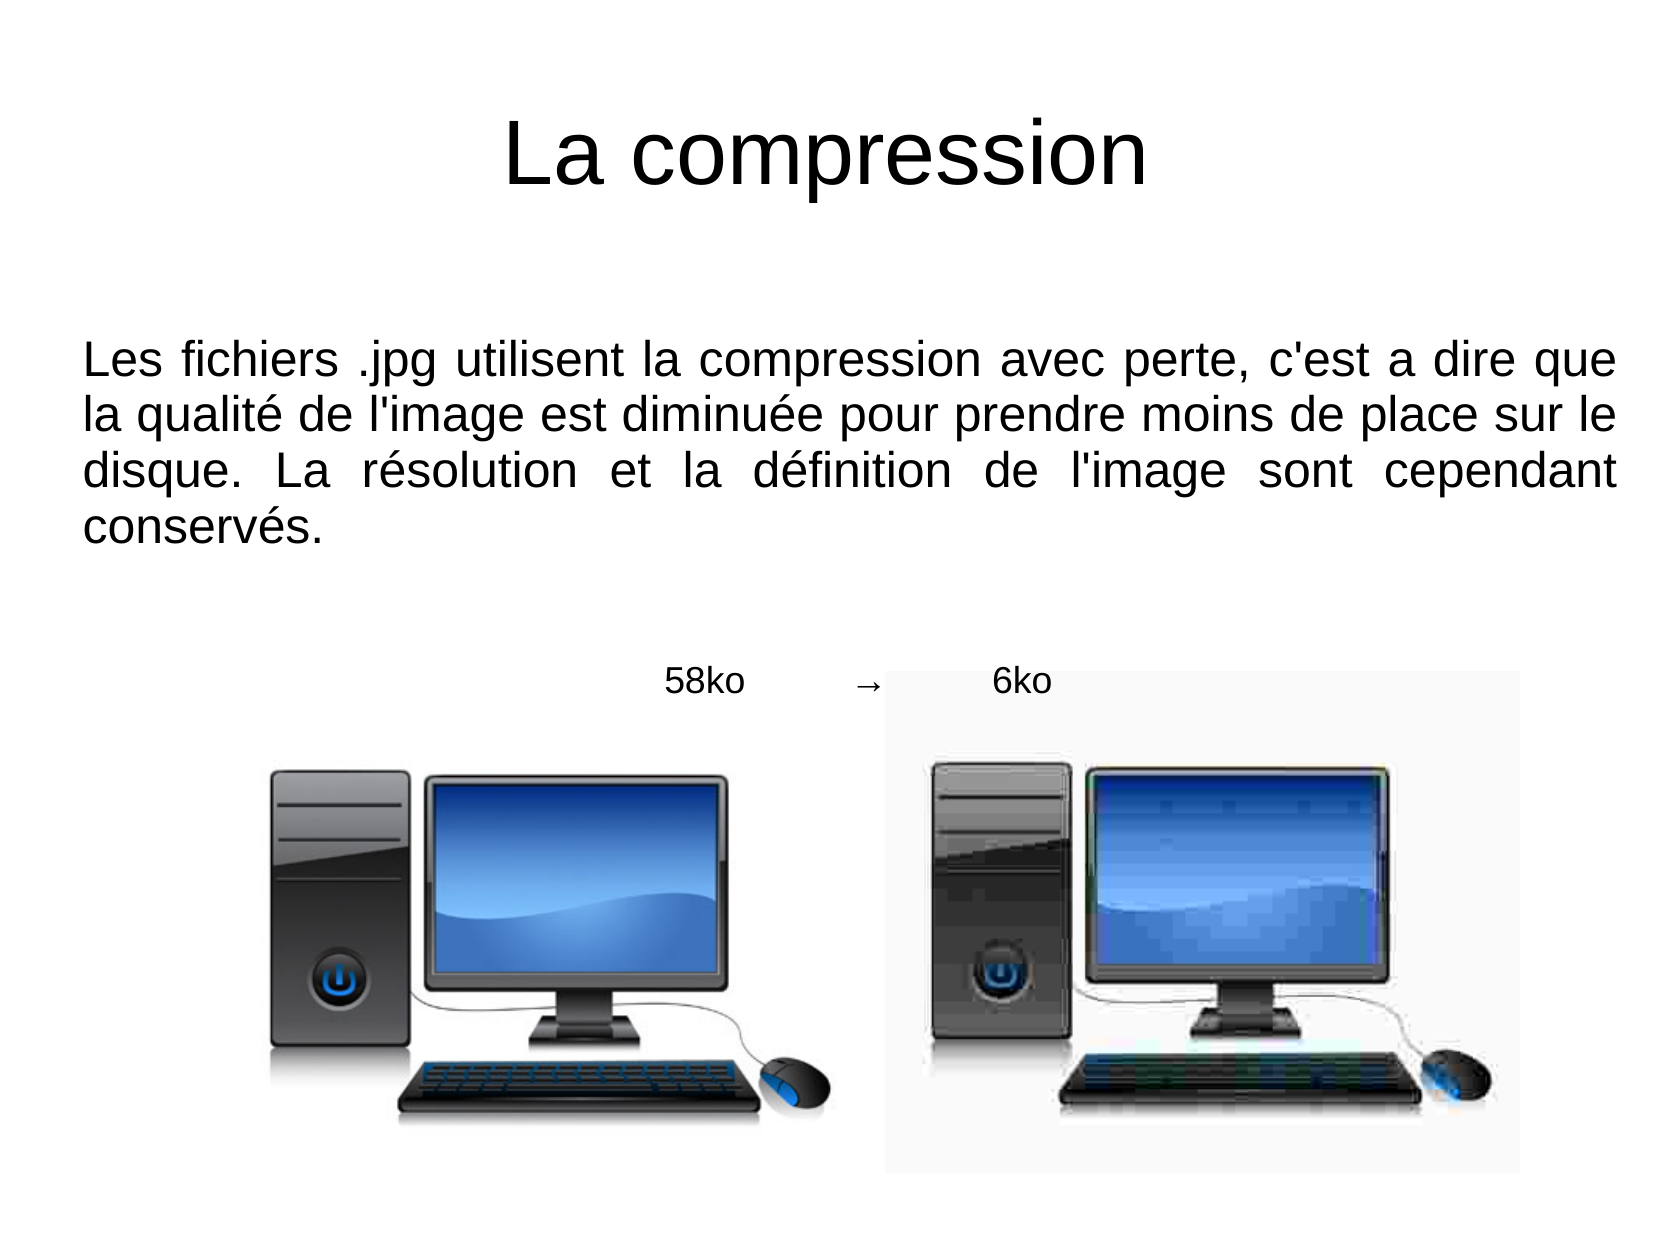

# La compression
Les fichiers .jpg utilisent la compression avec perte, c'est a dire que la qualité de l'image est diminuée pour prendre moins de place sur le disque. La résolution et la définition de l'image sont cependant conservés.
58ko → 6ko